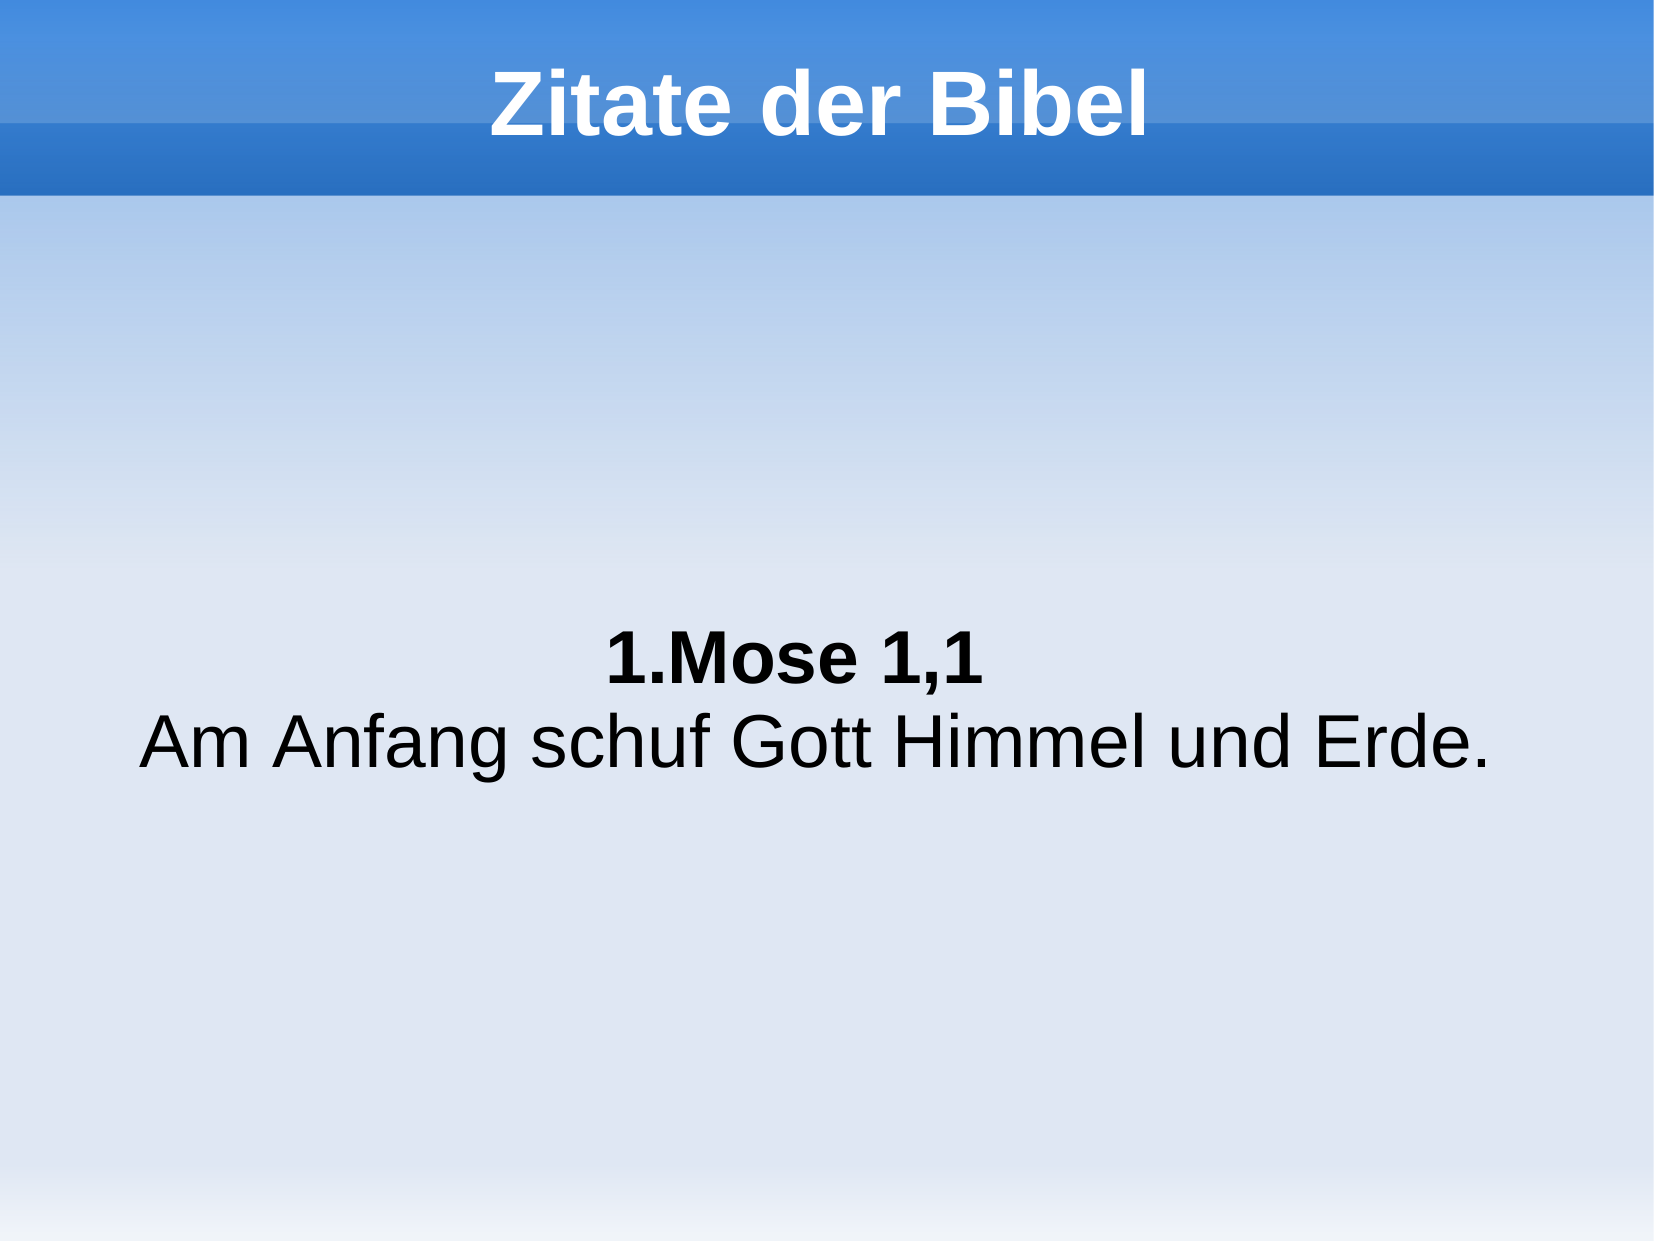

# Zitate der Bibel
1.Mose 1,1
Am Anfang schuf Gott Himmel und Erde.